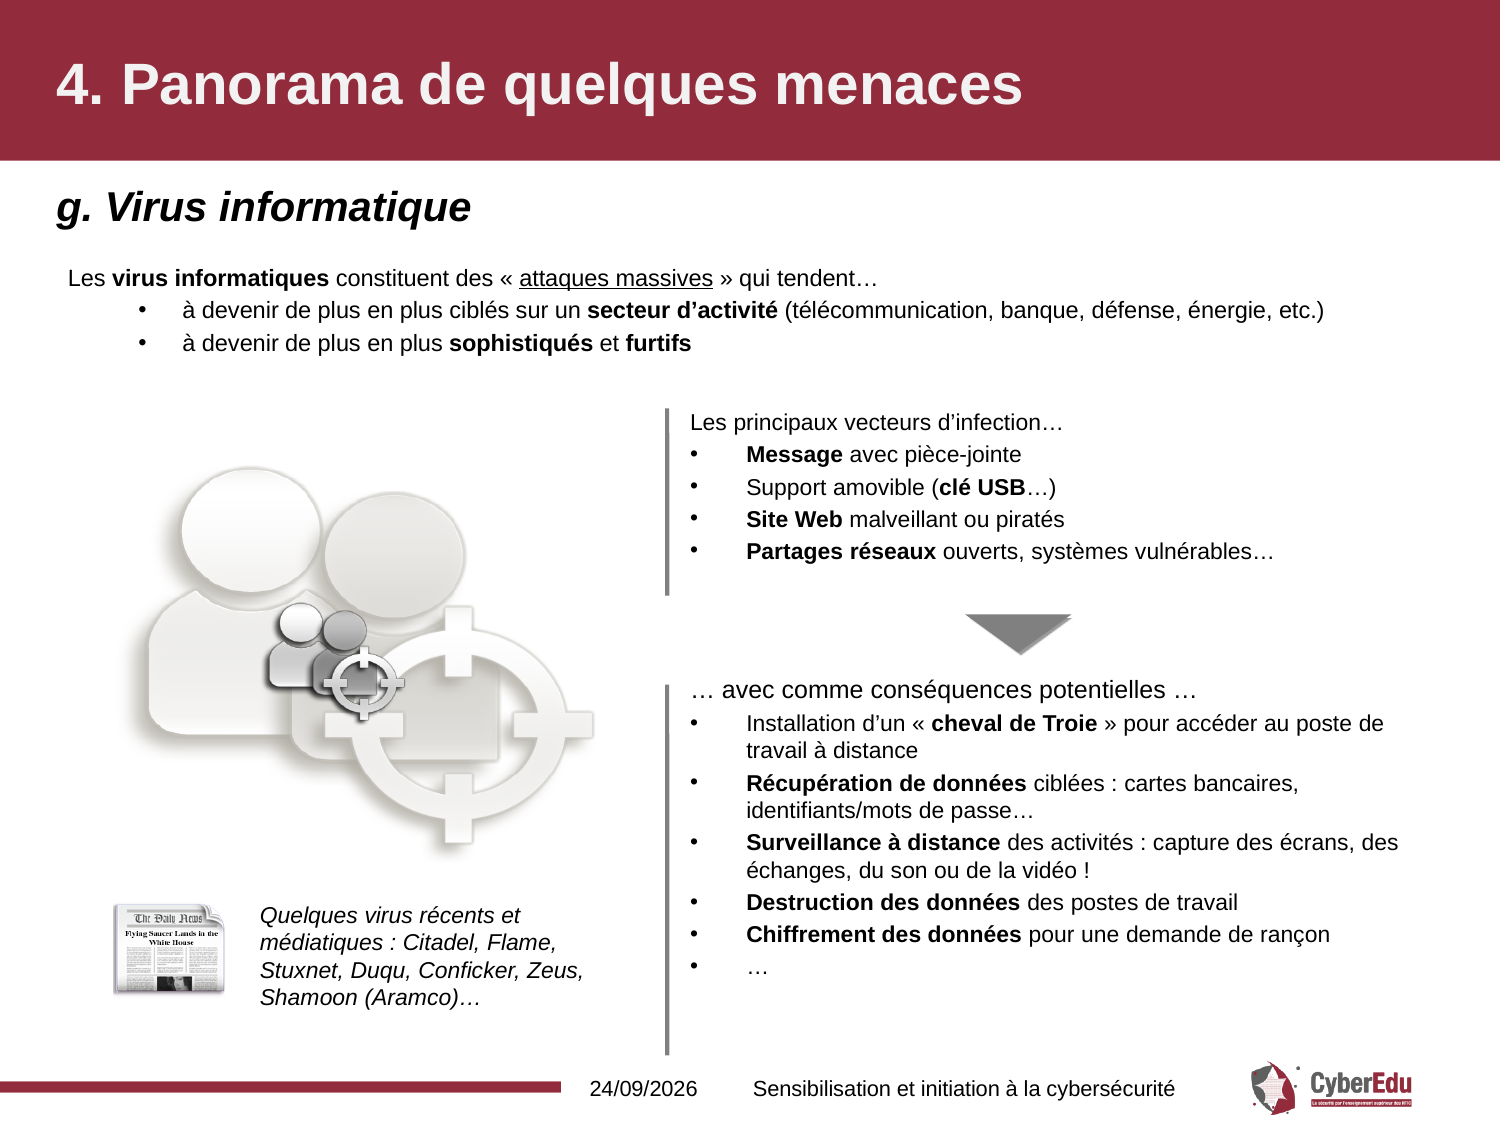

# 4. Panorama de quelques menaces
g. Virus informatique
Les virus informatiques constituent des « attaques massives » qui tendent…
à devenir de plus en plus ciblés sur un secteur d’activité (télécommunication, banque, défense, énergie, etc.)
à devenir de plus en plus sophistiqués et furtifs
Les principaux vecteurs d’infection…
Message avec pièce-jointe
Support amovible (clé USB…)
Site Web malveillant ou piratés
Partages réseaux ouverts, systèmes vulnérables…
… avec comme conséquences potentielles …
Installation d’un « cheval de Troie » pour accéder au poste de travail à distance
Récupération de données ciblées : cartes bancaires, identifiants/mots de passe…
Surveillance à distance des activités : capture des écrans, des échanges, du son ou de la vidéo !
Destruction des données des postes de travail
Chiffrement des données pour une demande de rançon
…
Quelques virus récents et médiatiques : Citadel, Flame, Stuxnet, Duqu, Conficker, Zeus, Shamoon (Aramco)…
Sensibilisation et initiation à la cybersécurité